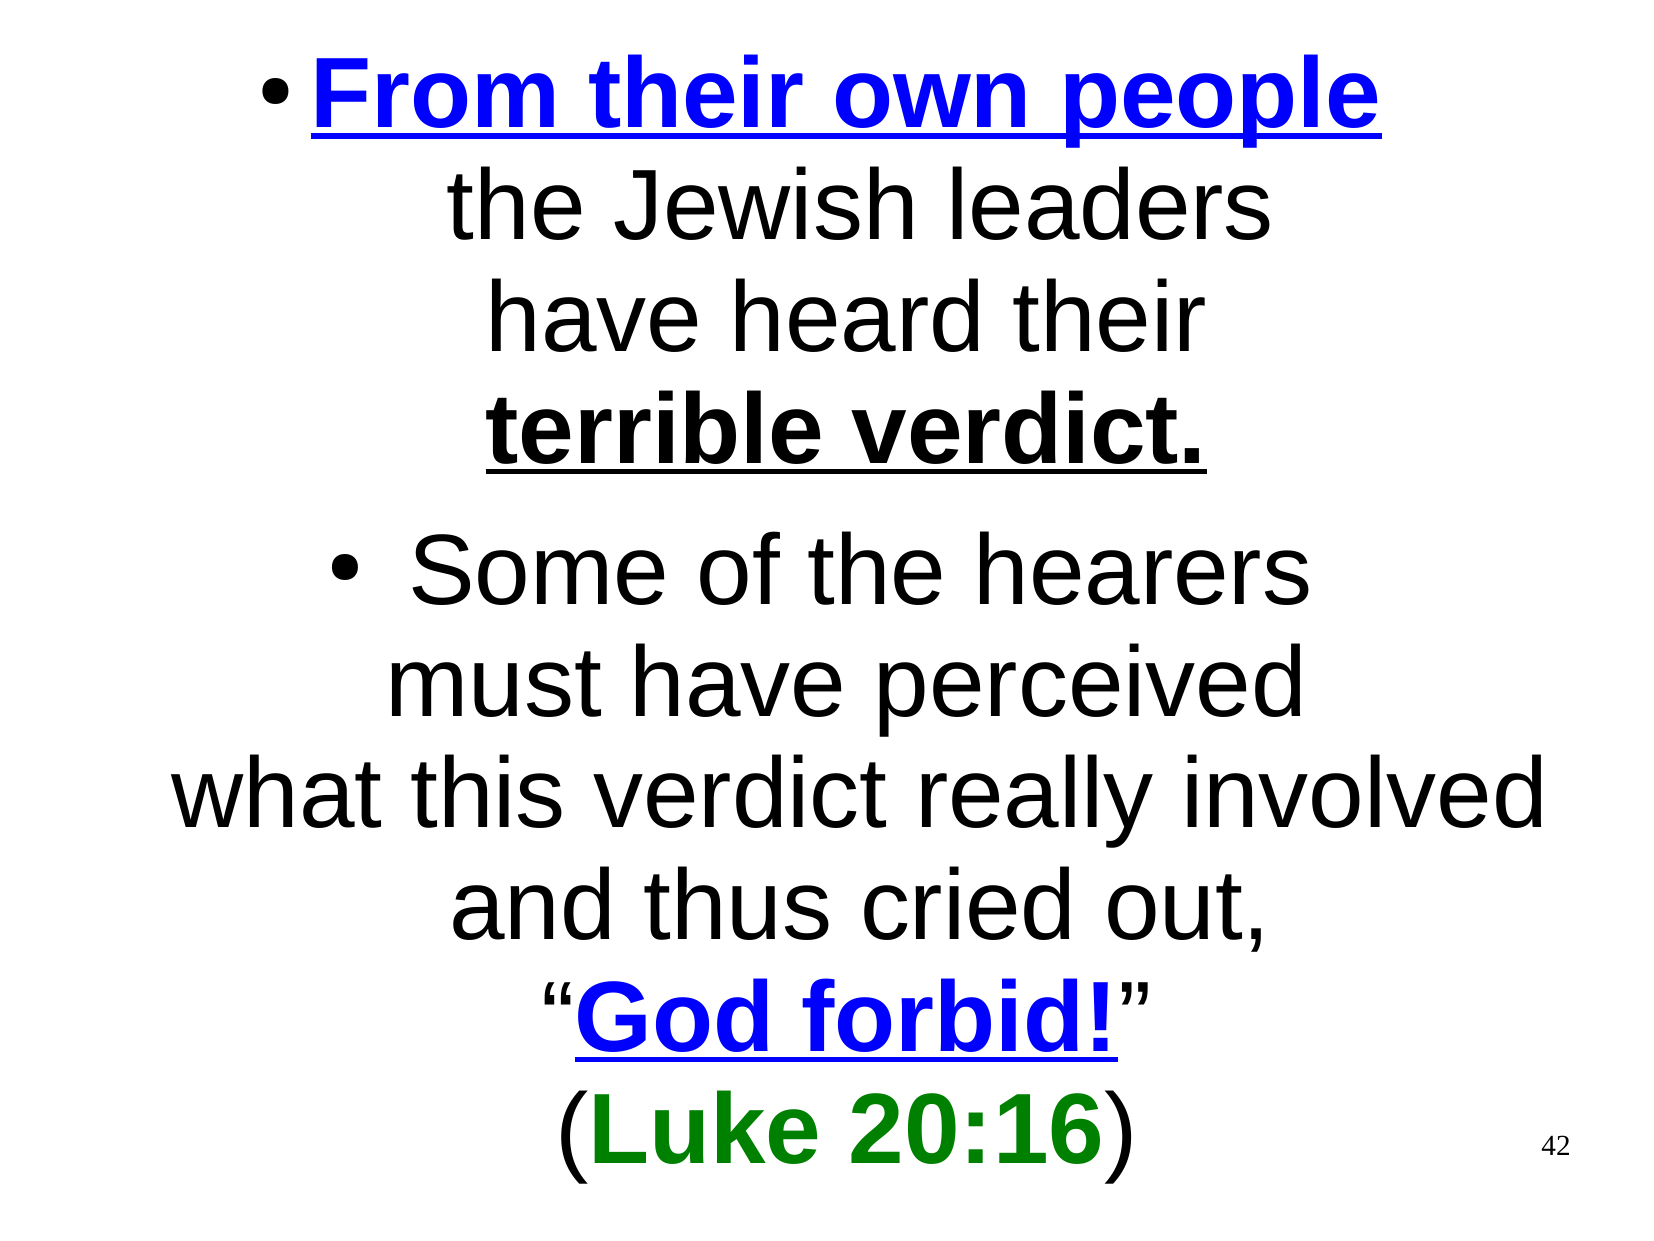

# From their own people the Jewish leaders have heard their terrible verdict.
 Some of the hearers
must have perceived
what this verdict really involved
 and thus cried out,
“God forbid!”
(Luke 20:16)
42